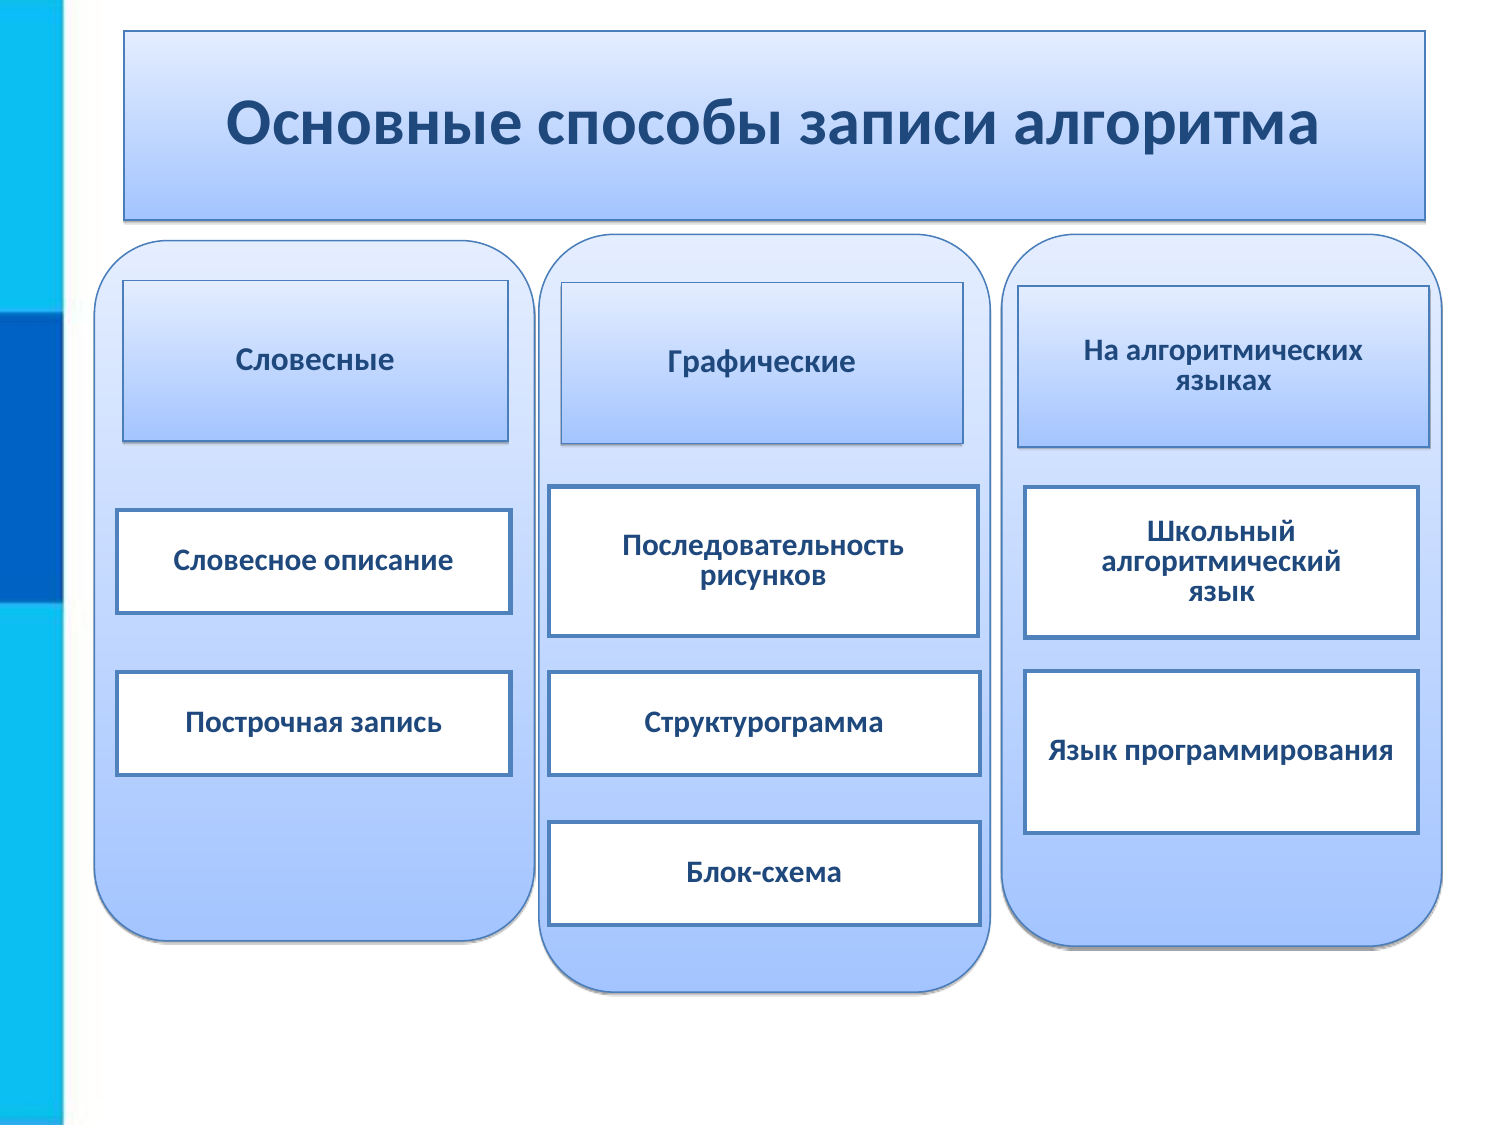

Основные способы записи алгоритма
Словесные
Графические
На алгоритмических языках
Последовательность рисунков
Школьный алгоритмический
язык
Словесное описание
Язык программирования
Построчная запись
Структурограмма
Блок-схема